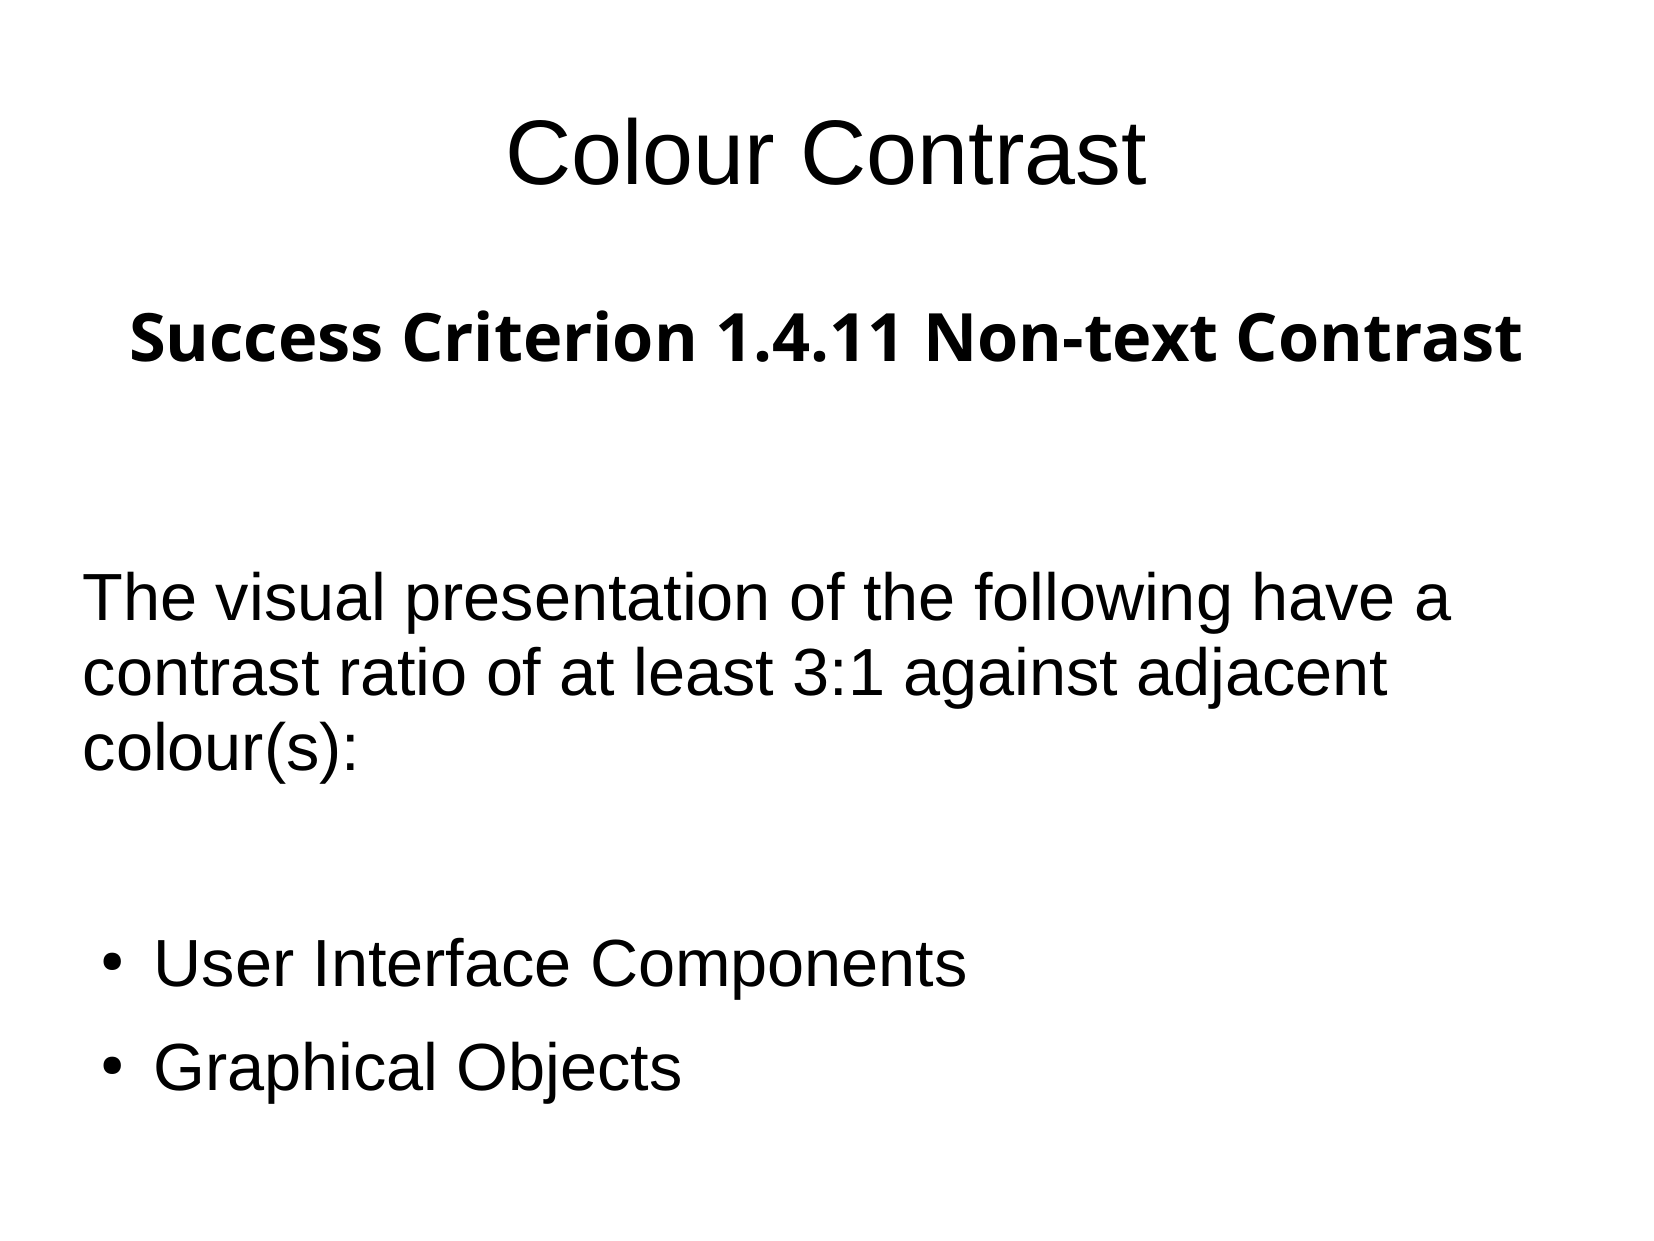

# Colour Contrast
Success Criterion 1.4.11 Non-text Contrast
The visual presentation of the following have a contrast ratio of at least 3:1 against adjacent colour(s):
User Interface Components
Graphical Objects